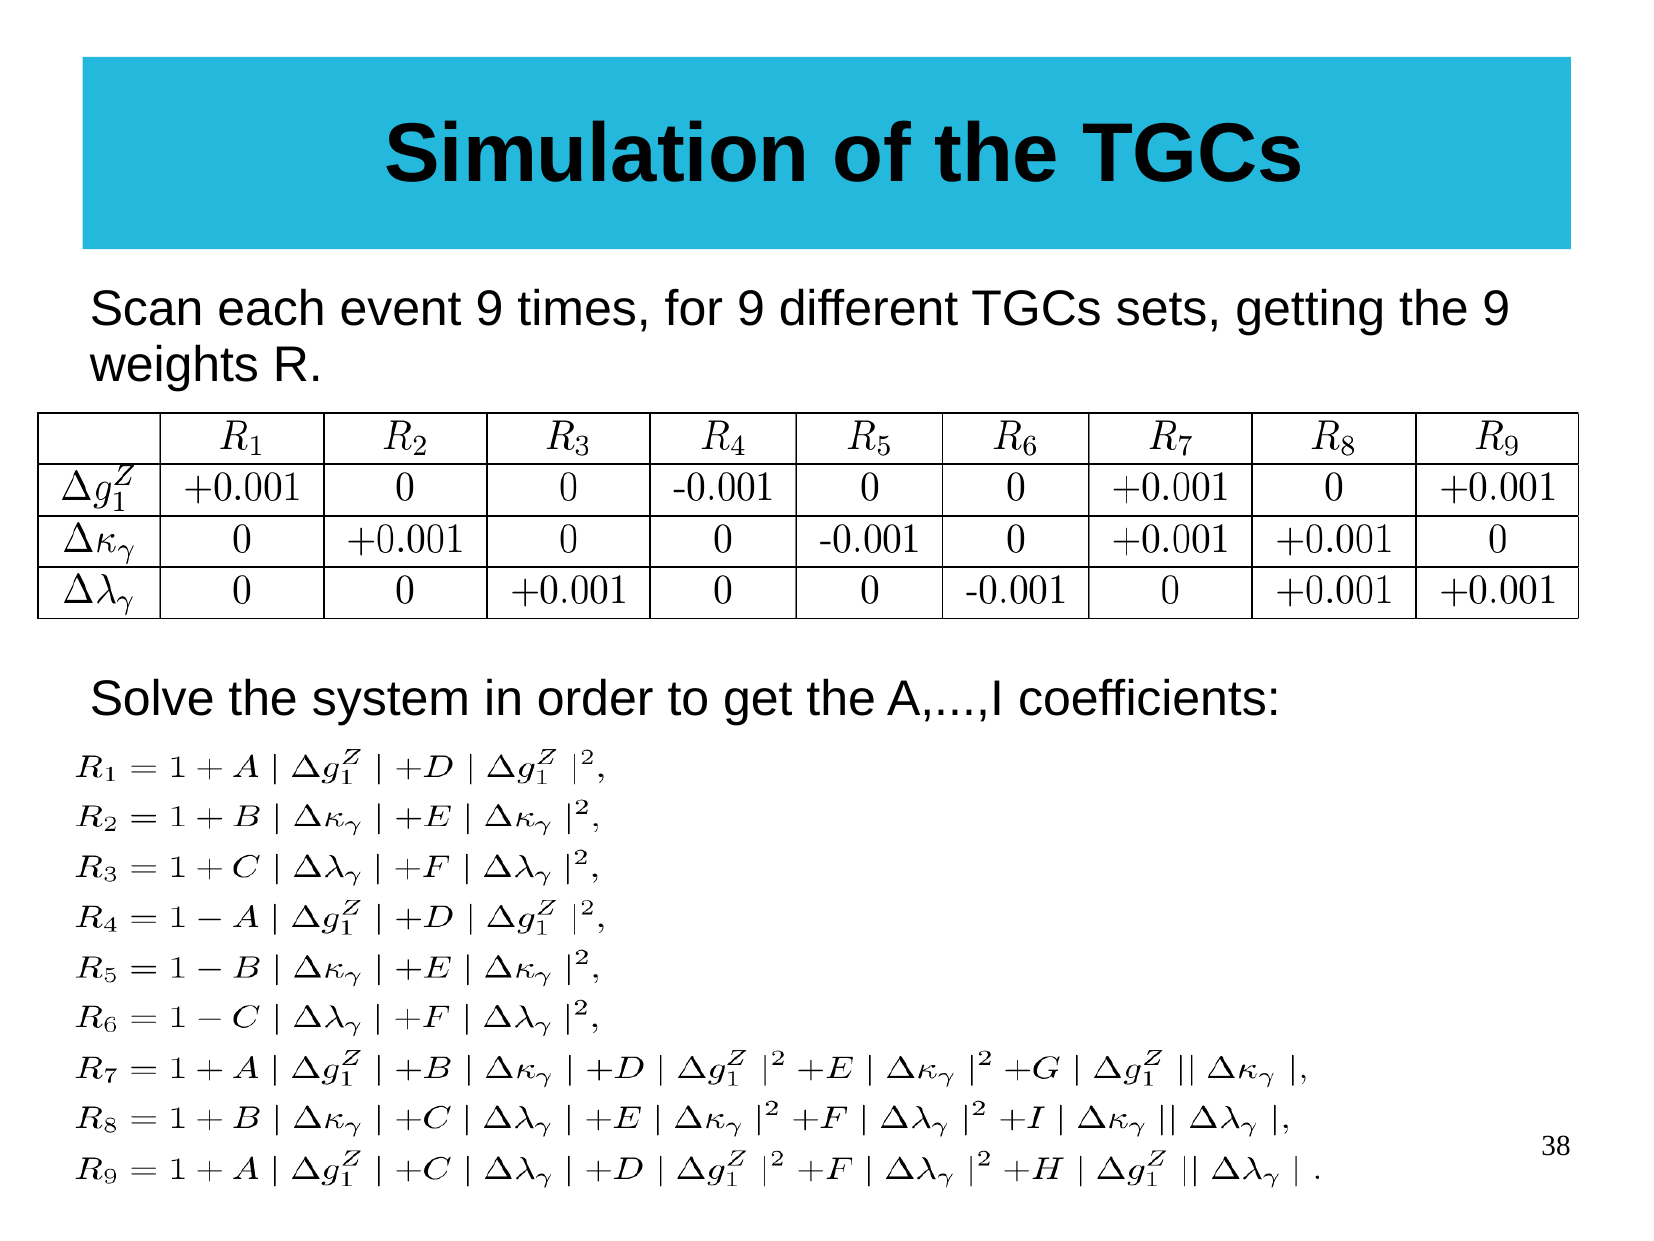

# Simulation of the TGCs
Scan each event 9 times, for 9 different TGCs sets, getting the 9 weights R.
Solve the system in order to get the A,...,I coefficients:
38